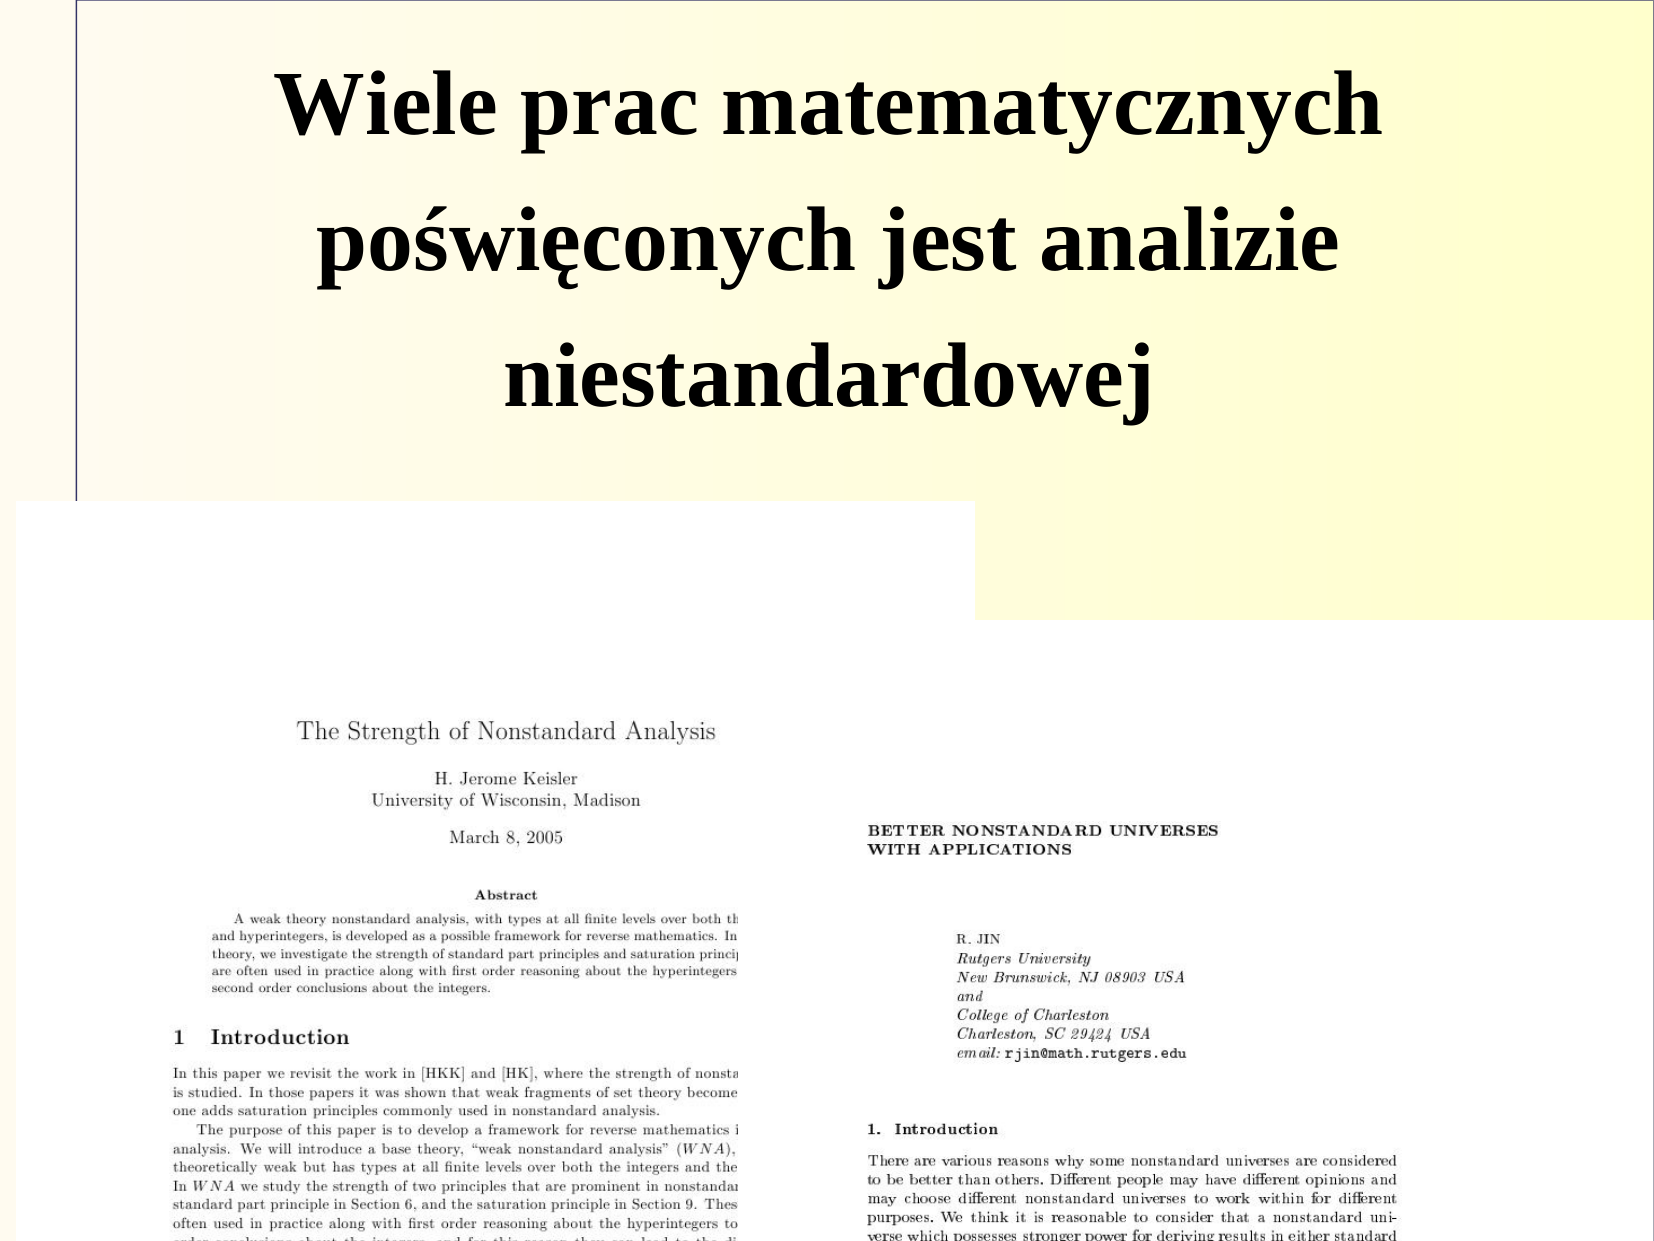

# Wiele prac matematycznych poświęconych jest analizie niestandardowej